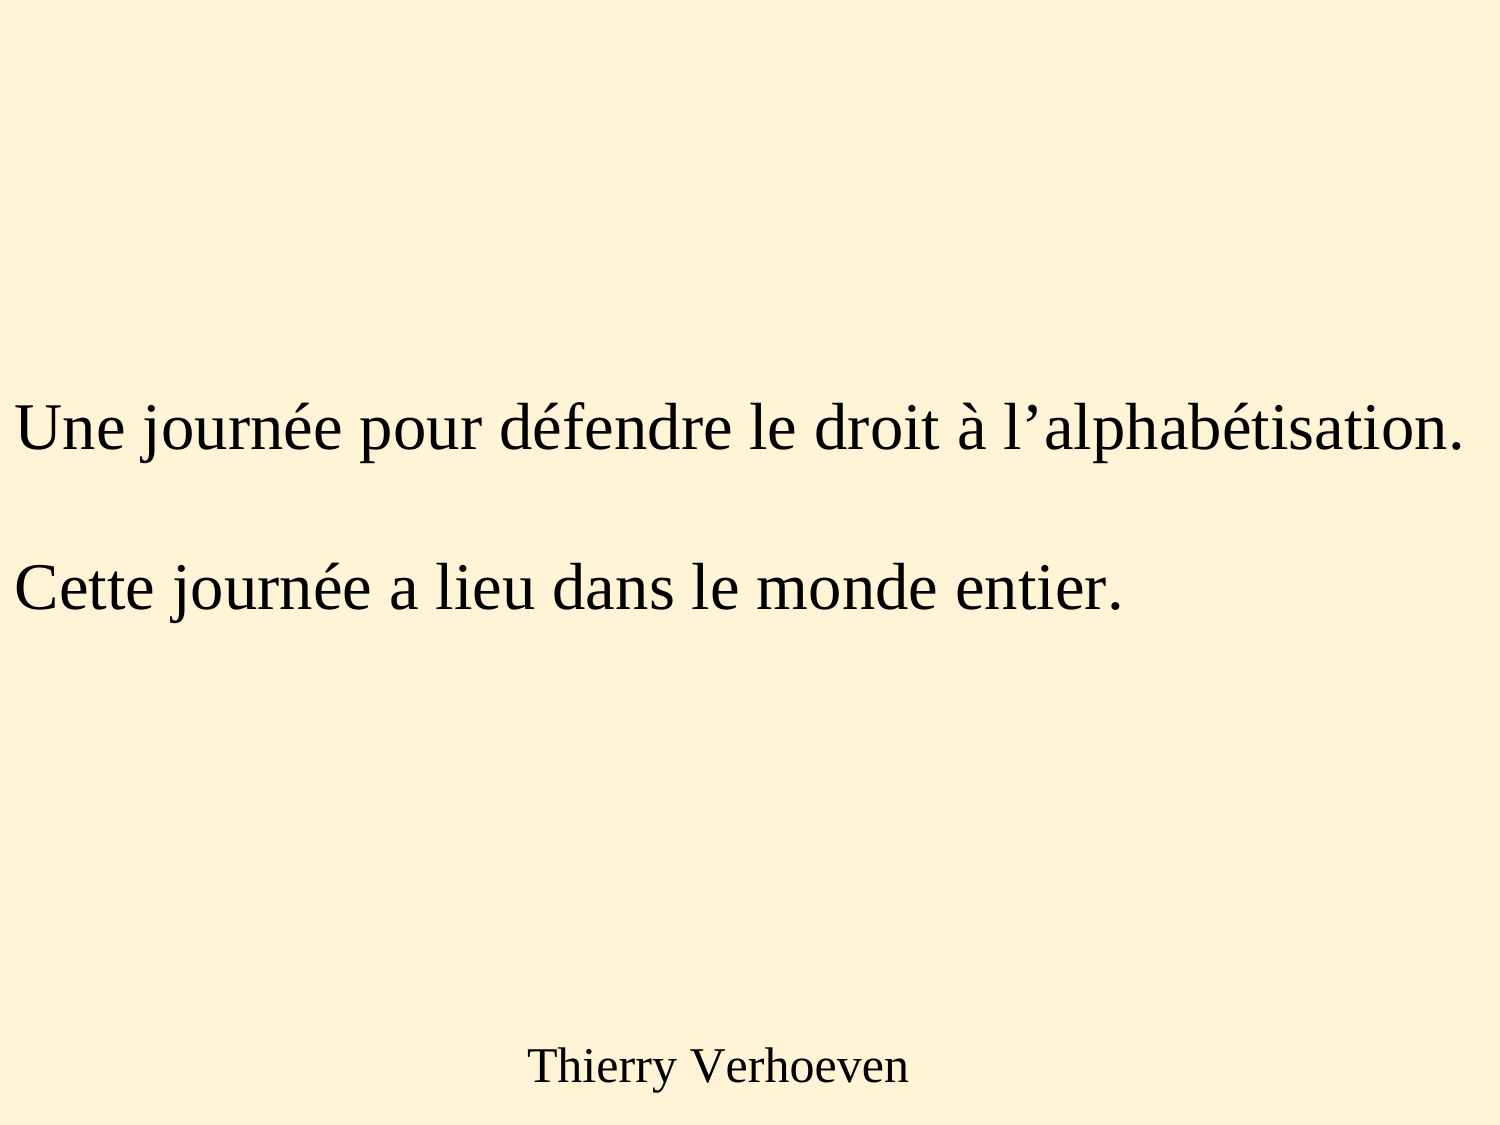

Une journée pour défendre le droit à l’alphabétisation.
Cette journée a lieu dans le monde entier.
Thierry Verhoeven